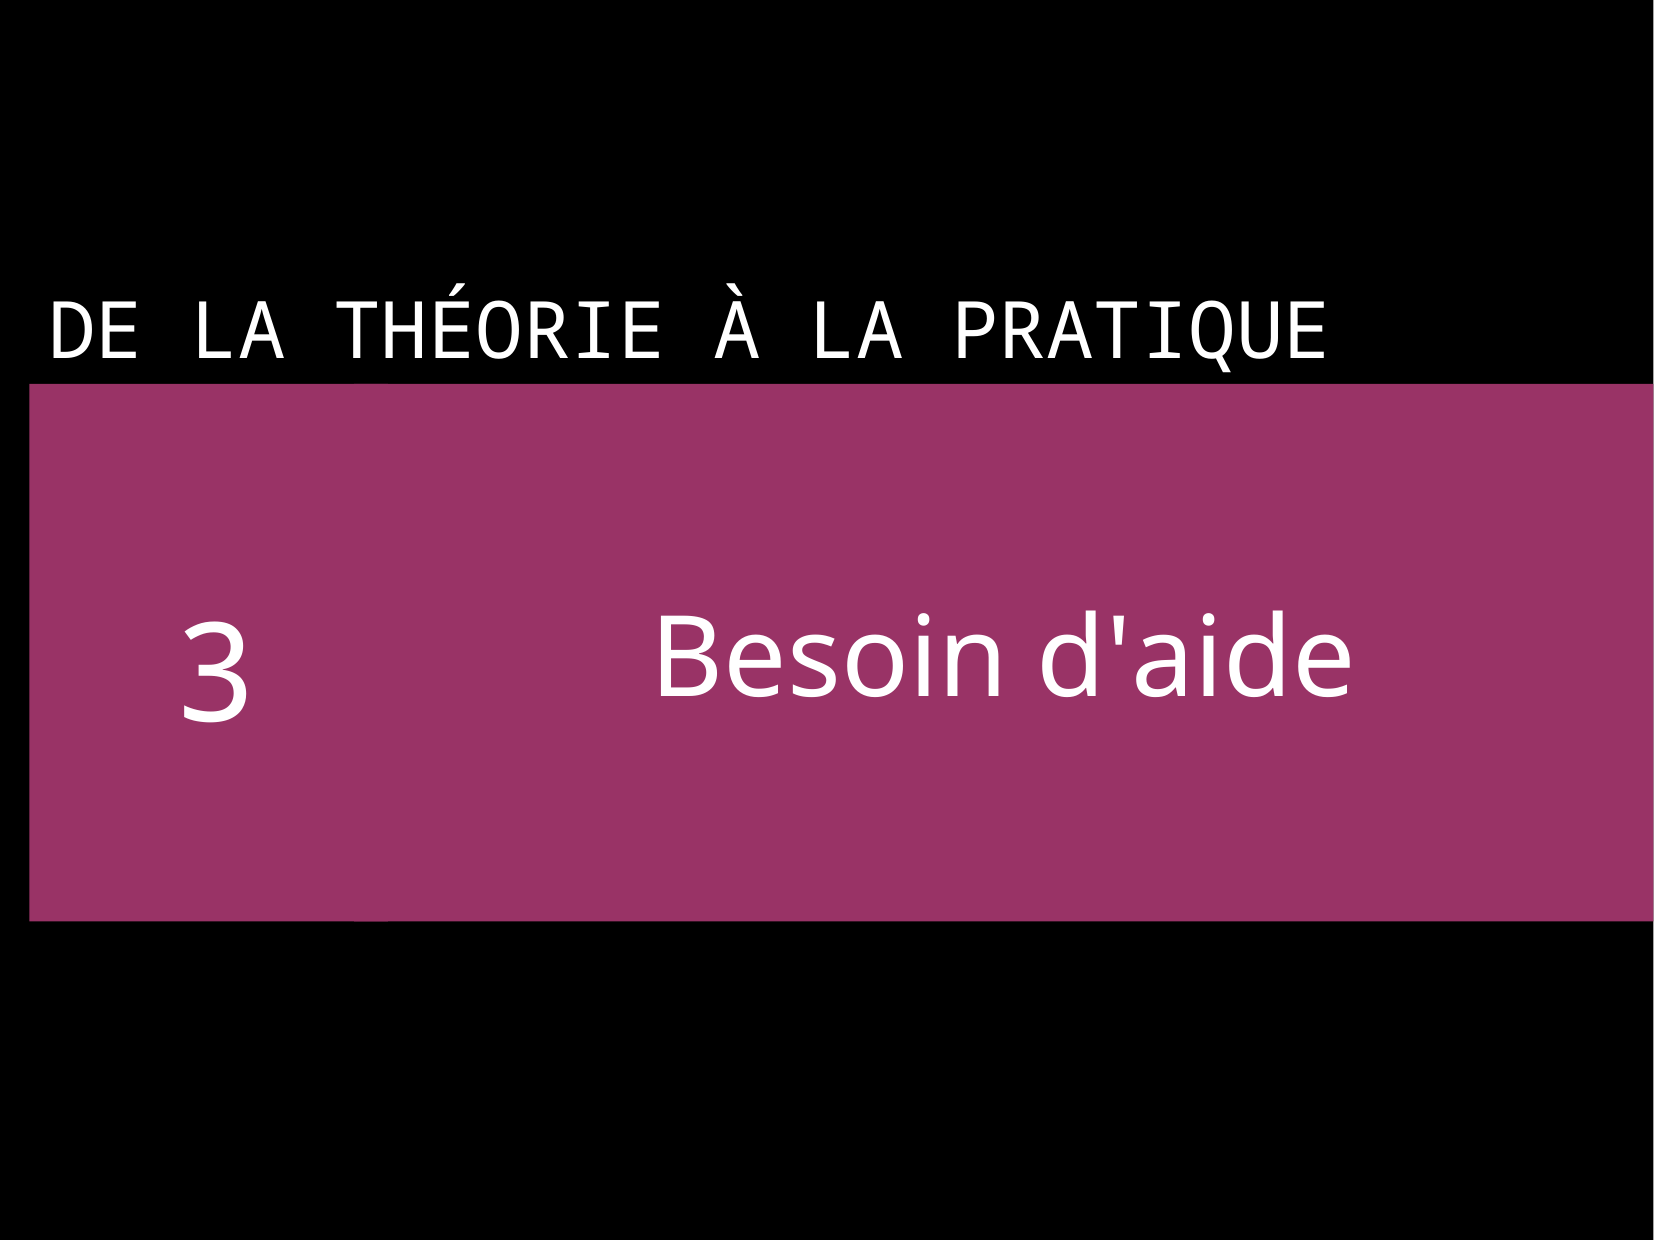

DE LA THÉORIE À LA PRATIQUE
Besoin d'aide
3